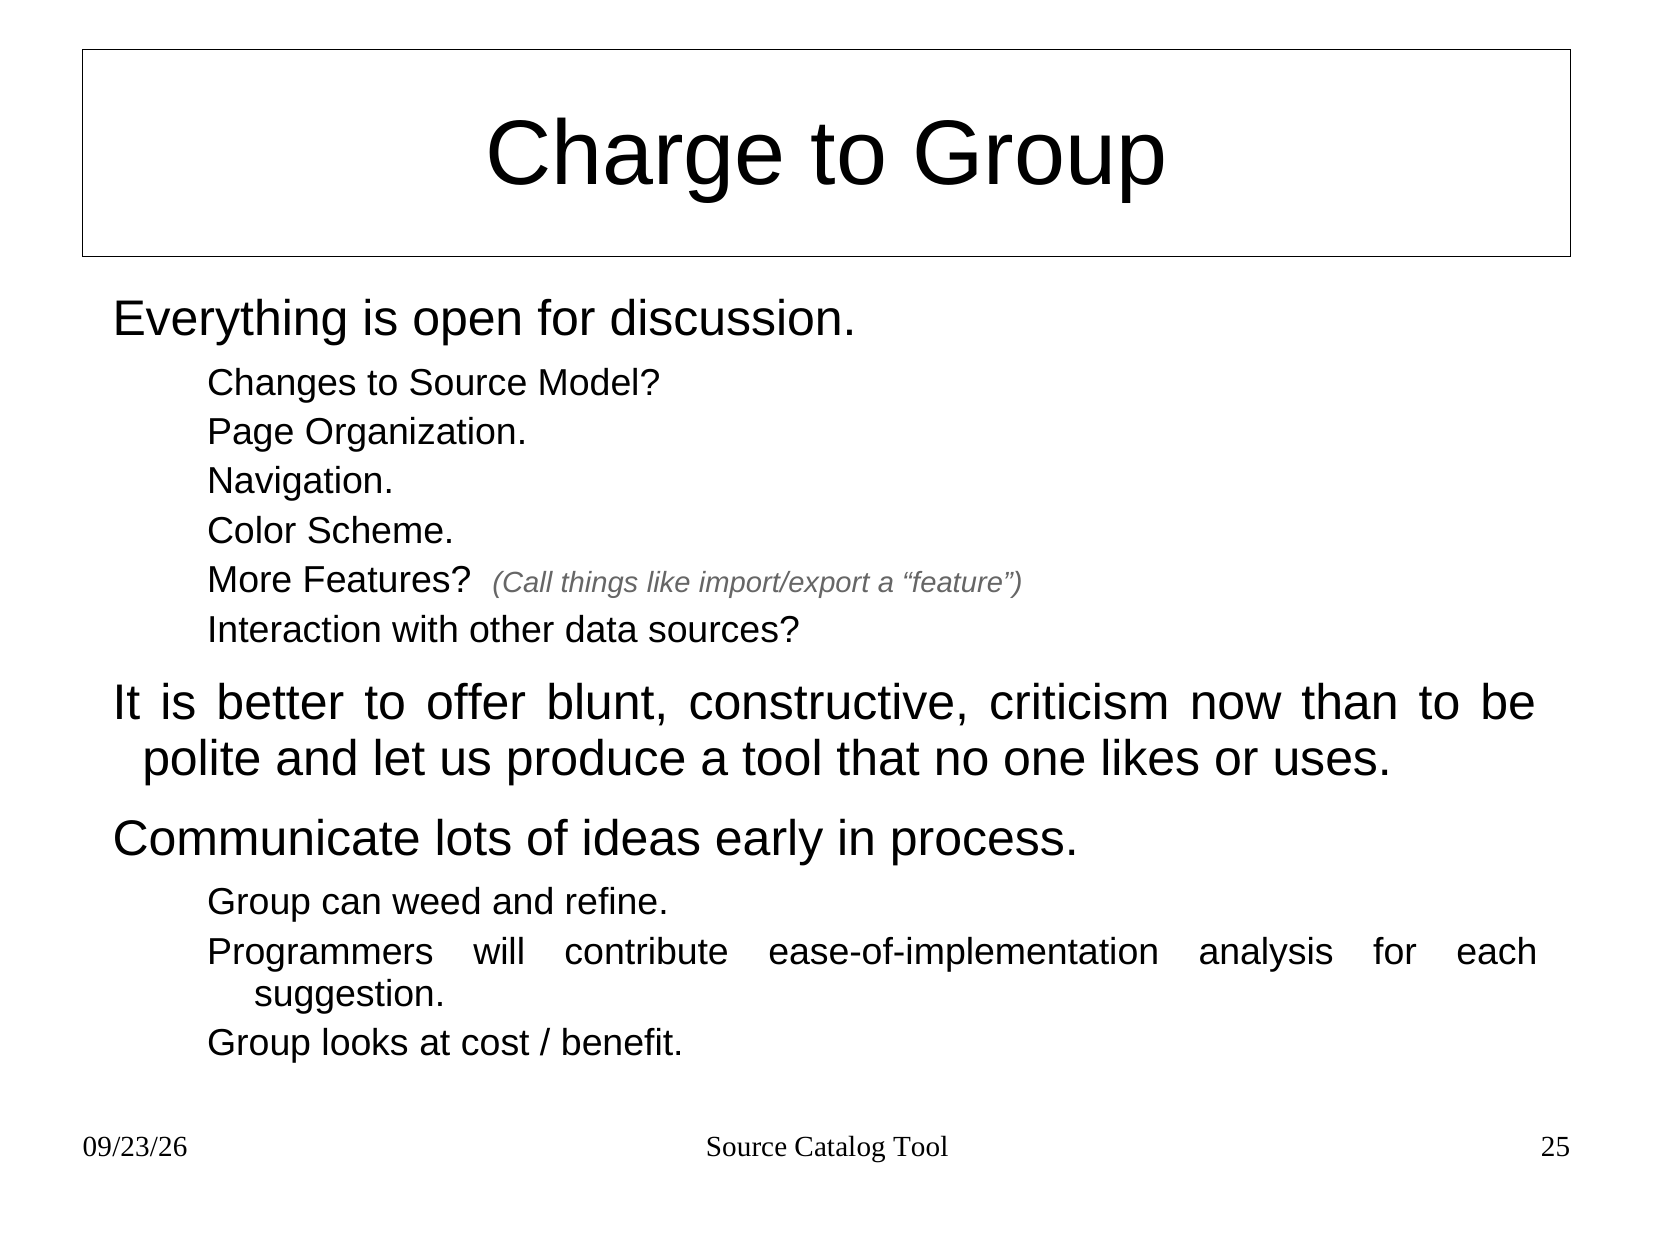

# Charge to Group
Everything is open for discussion.
Changes to Source Model?
Page Organization.
Navigation.
Color Scheme.
More Features? (Call things like import/export a “feature”)
Interaction with other data sources?
It is better to offer blunt, constructive, criticism now than to be polite and let us produce a tool that no one likes or uses.
Communicate lots of ideas early in process.
Group can weed and refine.
Programmers will contribute ease-of-implementation analysis for each suggestion.
Group looks at cost / benefit.
Source Catalog Tool
25